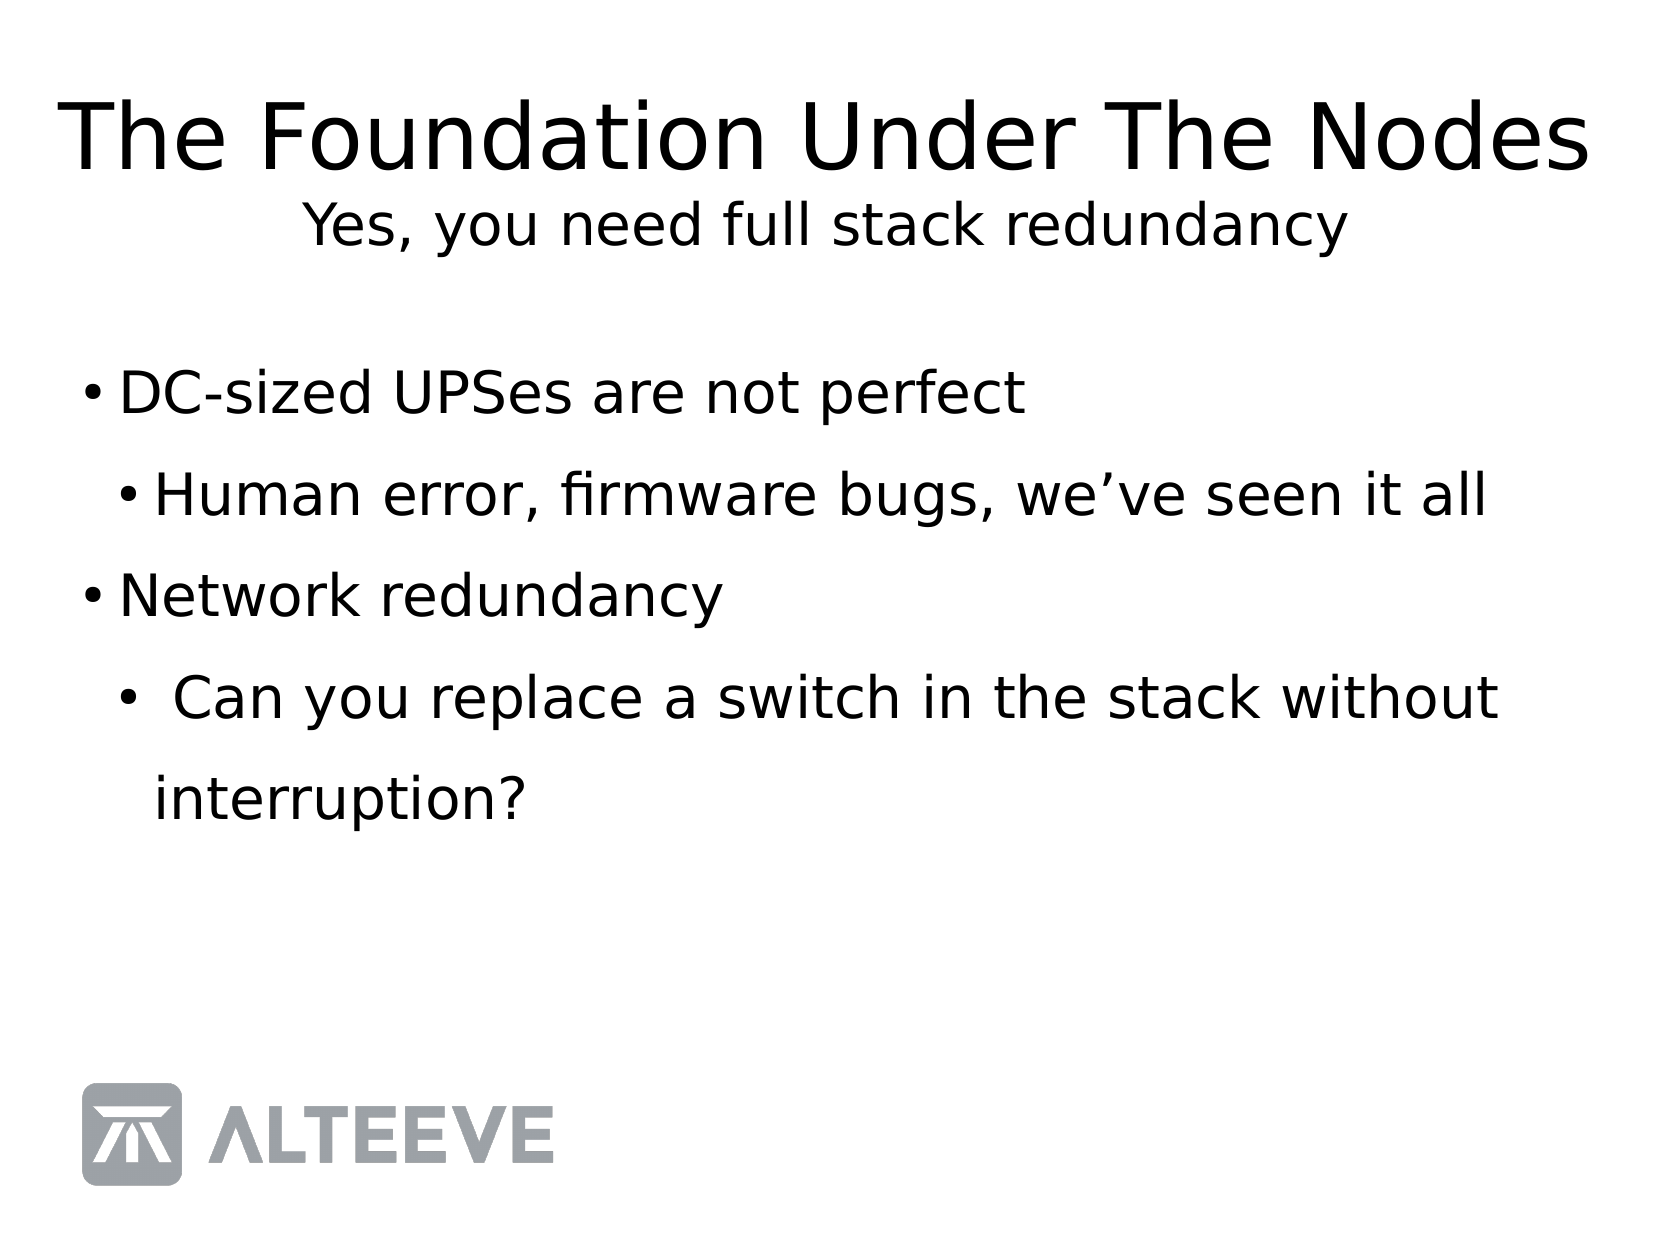

The Foundation Under The Nodes
Yes, you need full stack redundancy
# DC-sized UPSes are not perfect
Human error, firmware bugs, we’ve seen it all
Network redundancy
 Can you replace a switch in the stack without interruption?